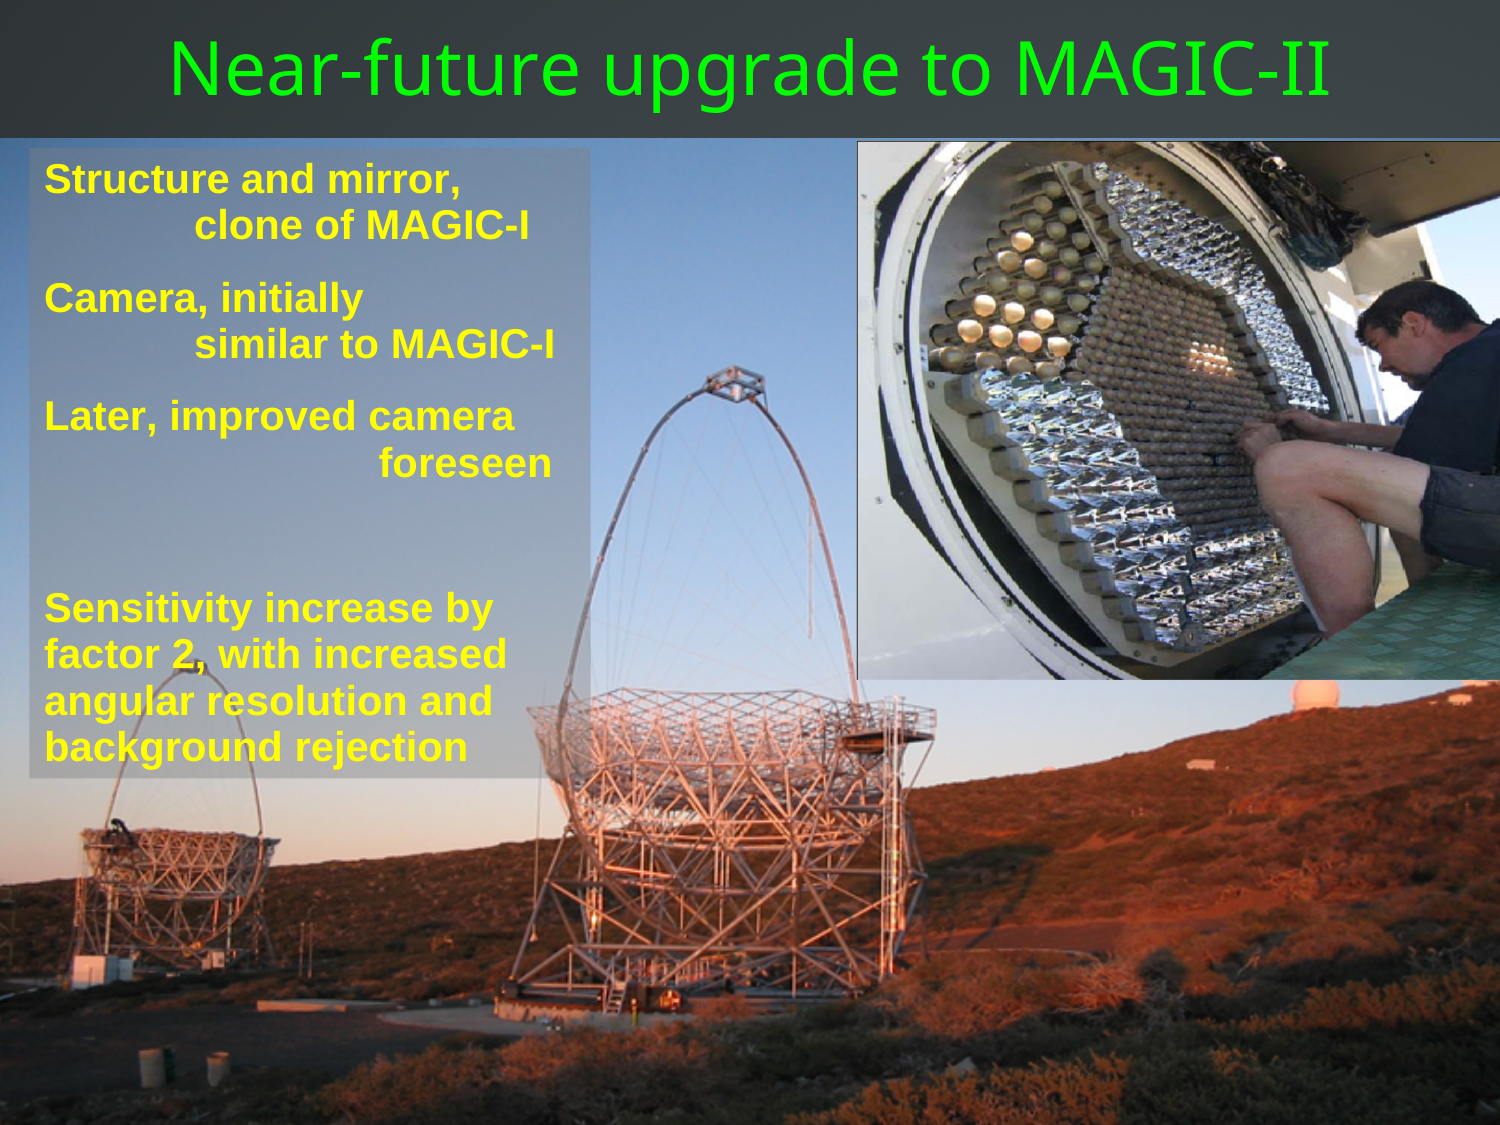

# Near-future upgrade to MAGIC-II
Structure and mirror,
	clone of MAGIC-I
Camera, initially
	similar to MAGIC-I
Later, improved camera 		 foreseen
Sensitivity increase by factor 2, with increased angular resolution and background rejection